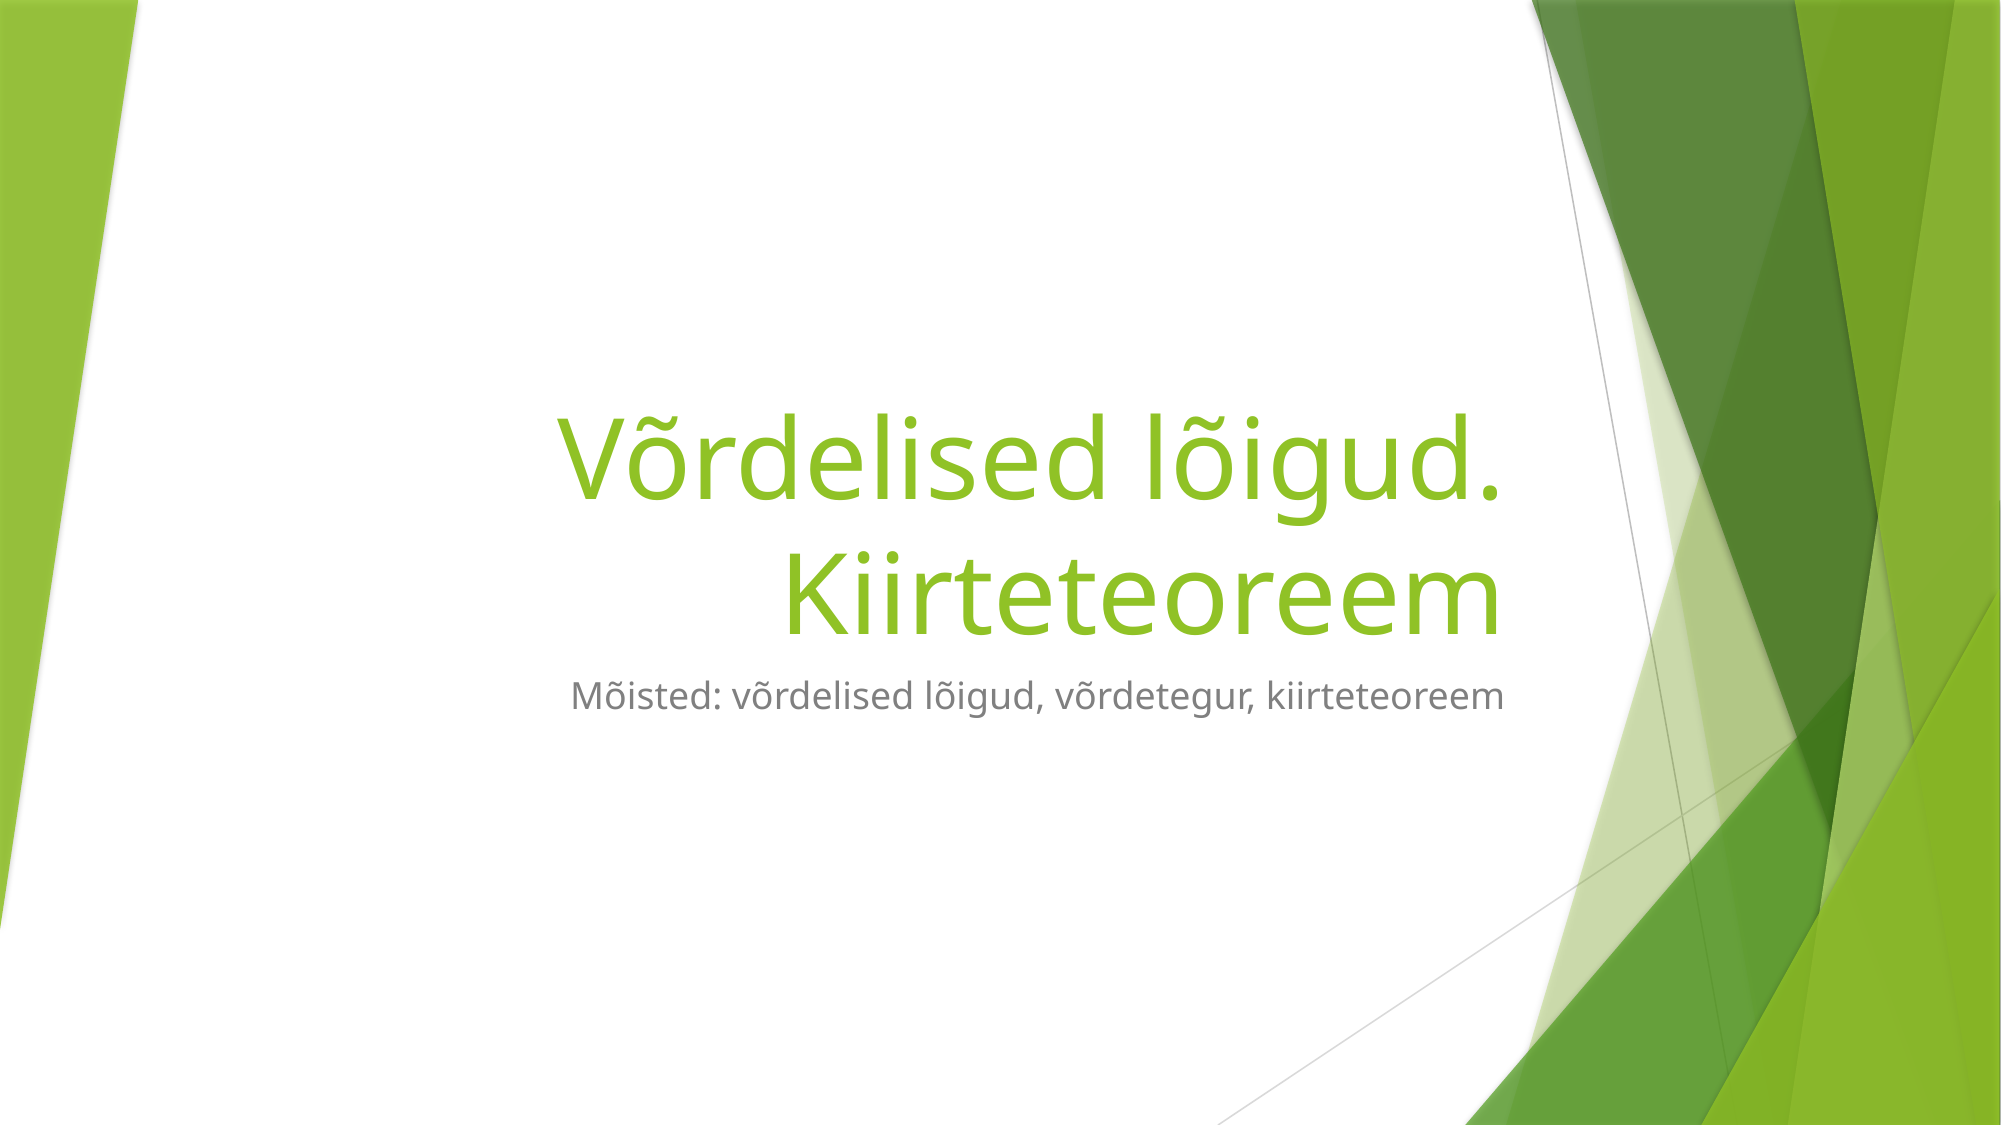

# Võrdelised lõigud. Kiirteteoreem
Mõisted: võrdelised lõigud, võrdetegur, kiirteteoreem